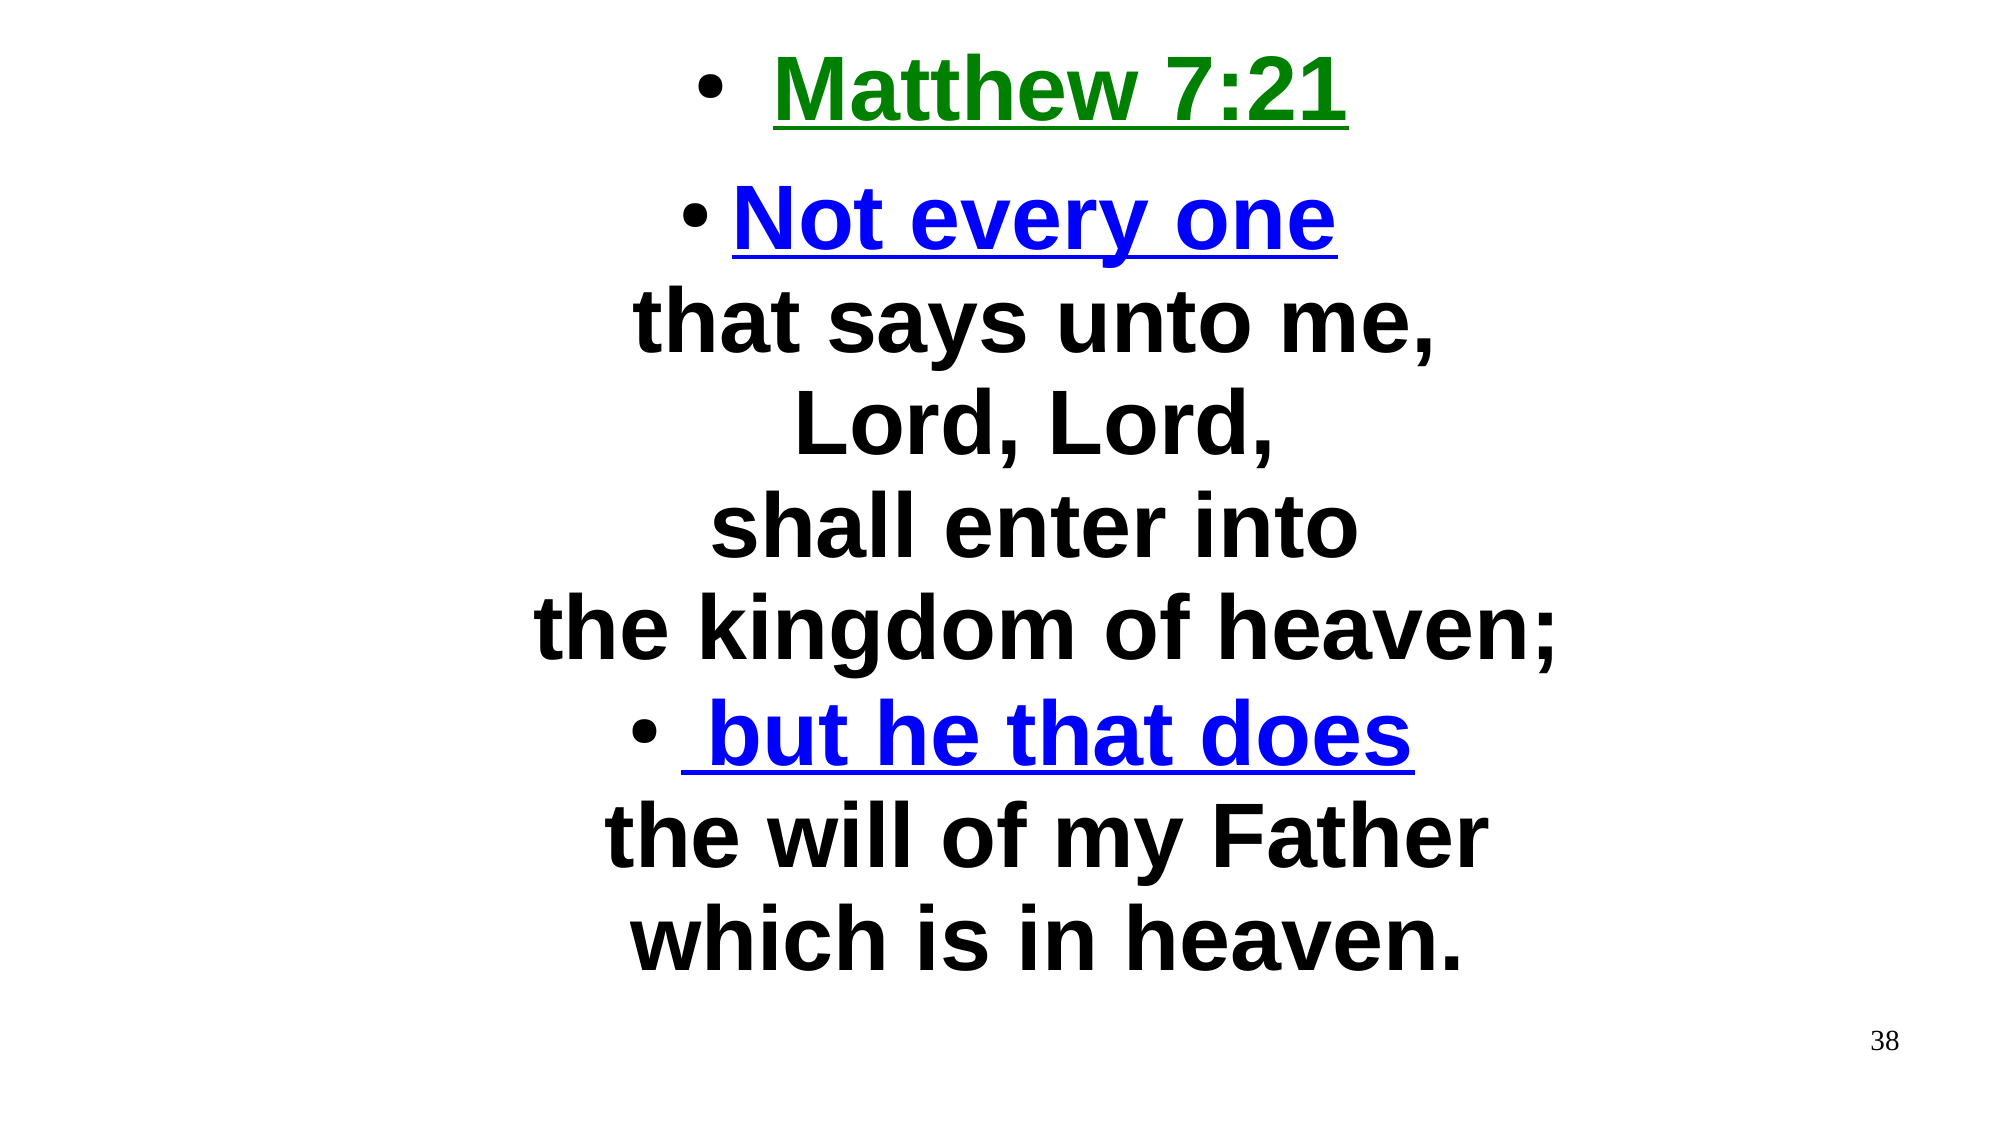

# Matthew 7:21
Not every one
that says unto me,
Lord, Lord,
shall enter into
the kingdom of heaven;
 but he that does
 the will of my Father
which is in heaven.
38